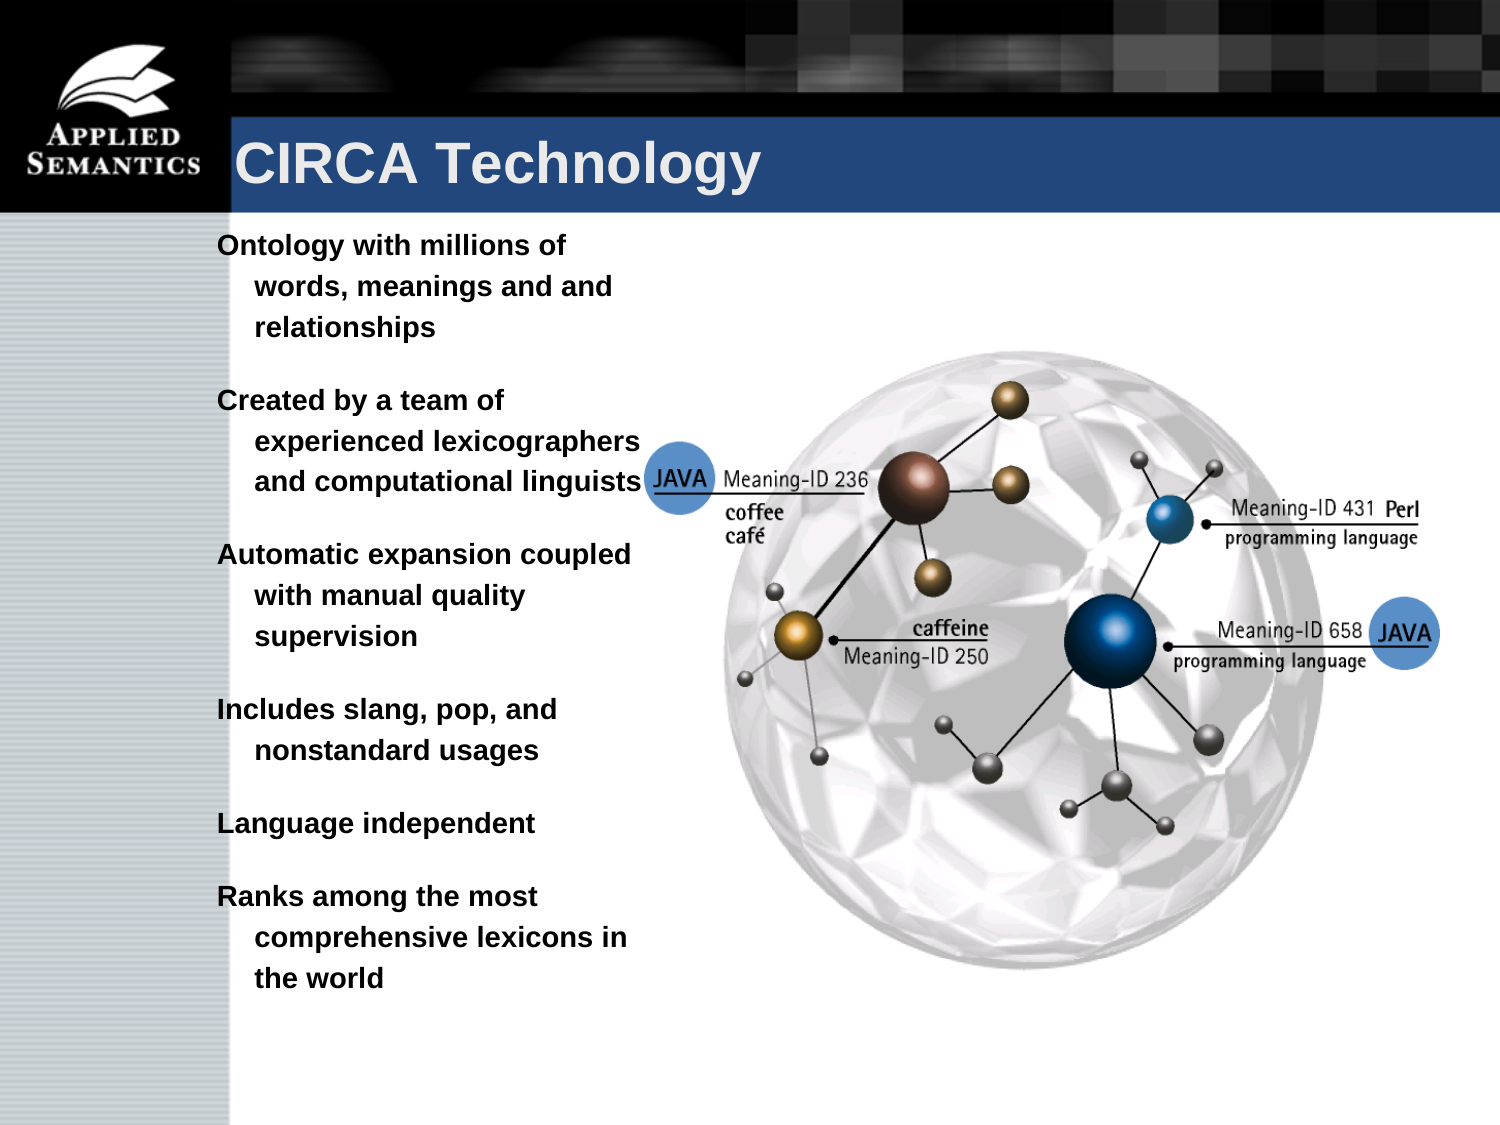

CIRCA Technology
Ontology with millions of words, meanings and and relationships
Created by a team of experienced lexicographers and computational linguists
Automatic expansion coupled with manual quality supervision
Includes slang, pop, and nonstandard usages
Language independent
Ranks among the most comprehensive lexicons in the world
14